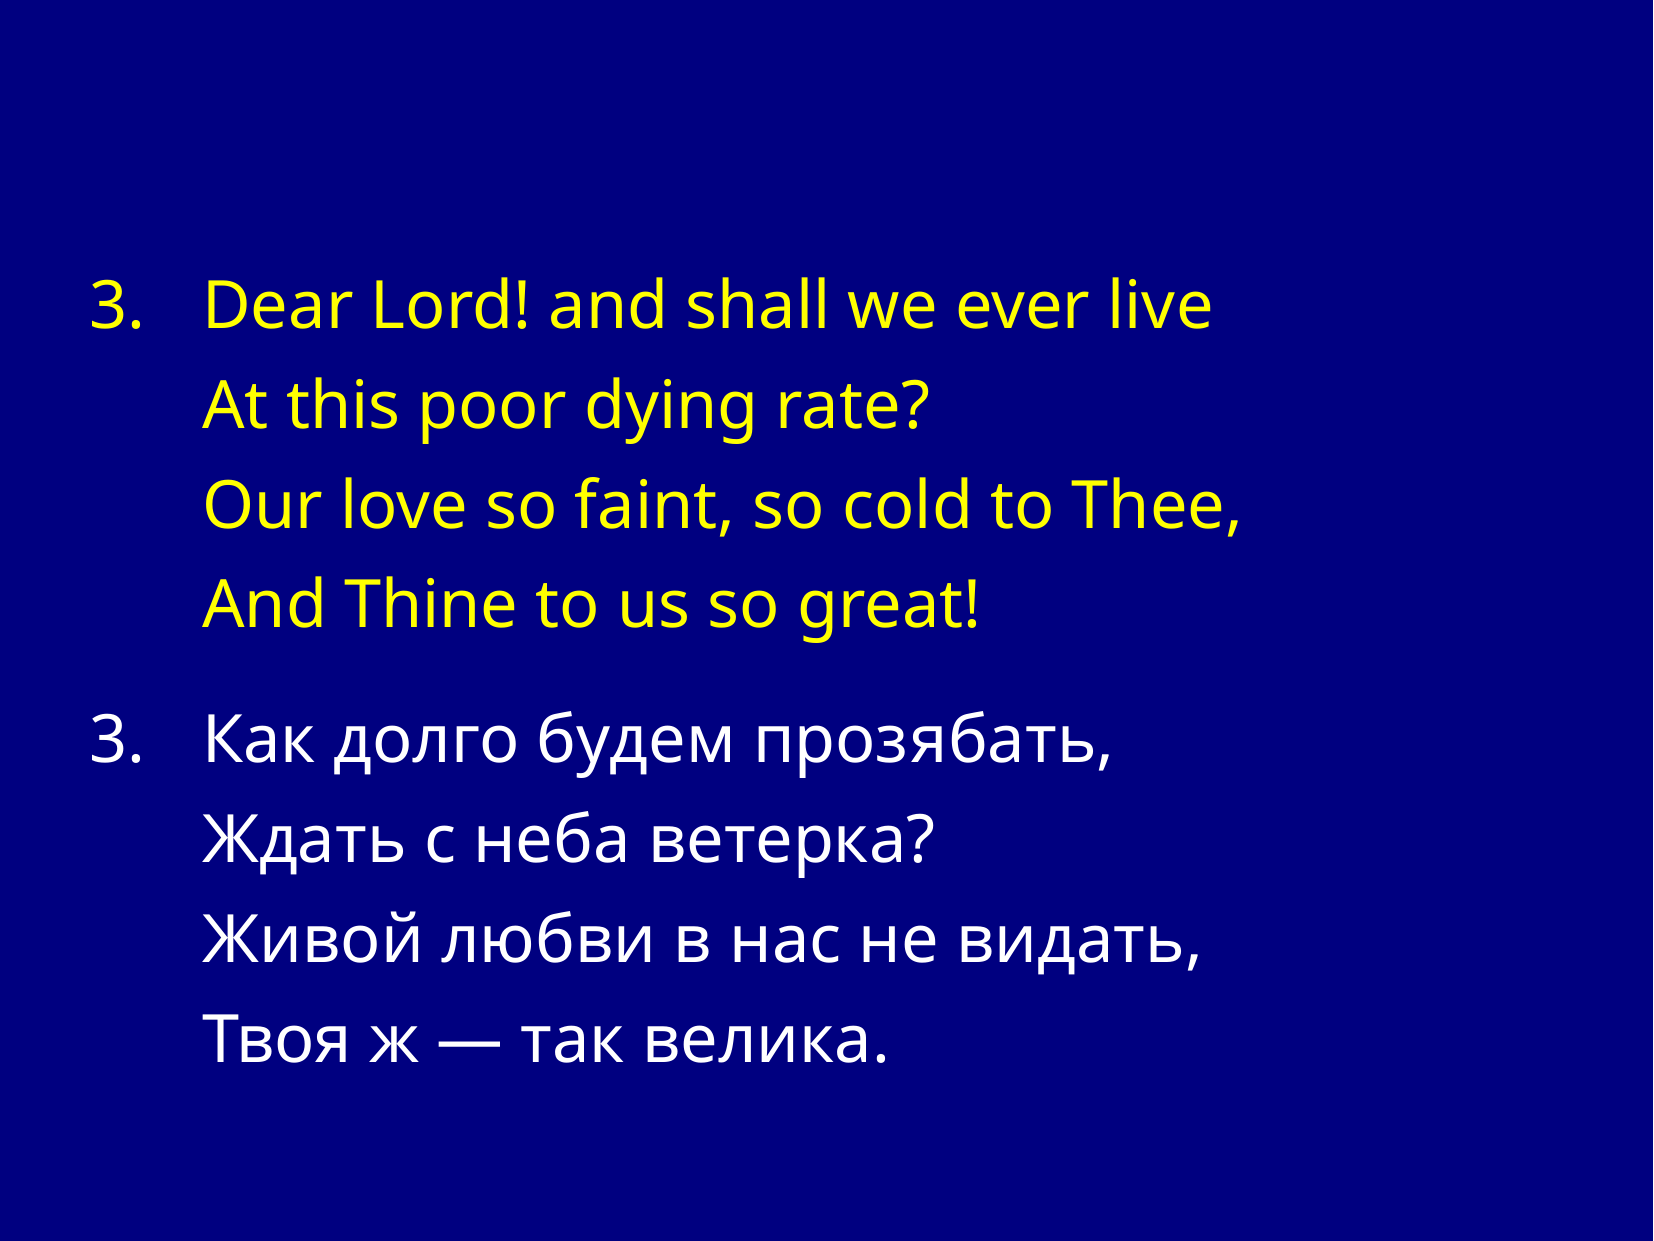

3.	Dear Lord! and shall we ever live
	At this poor dying rate?
	Our love so faint, so cold to Thee,
	And Thine to us so great!
3.	Как долго будем прозябать,
	Ждать с неба ветерка?
	Живой любви в нас не видать,
	Твоя ж — так велика.